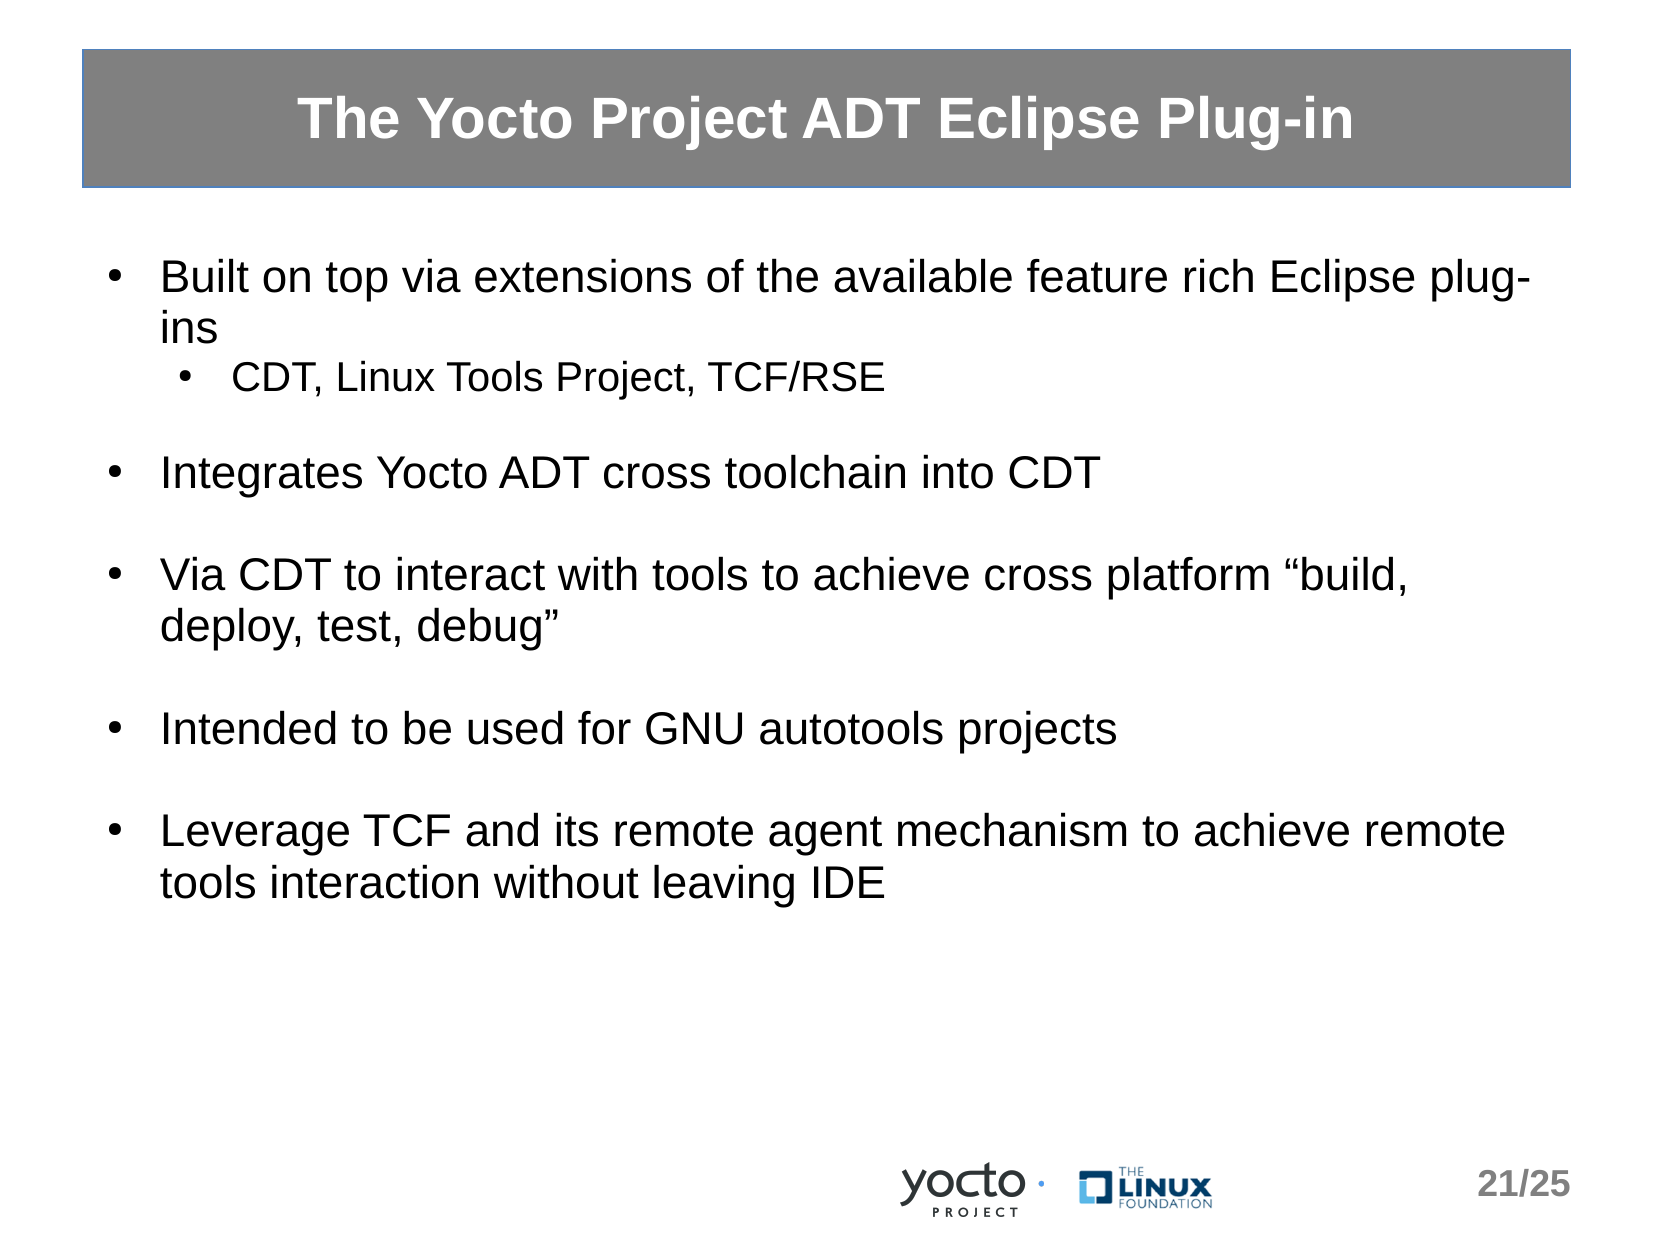

# The Yocto Project ADT Eclipse Plug-in
Built on top via extensions of the available feature rich Eclipse plug-ins
CDT, Linux Tools Project, TCF/RSE
Integrates Yocto ADT cross toolchain into CDT
Via CDT to interact with tools to achieve cross platform “build, deploy, test, debug”
Intended to be used for GNU autotools projects
Leverage TCF and its remote agent mechanism to achieve remote tools interaction without leaving IDE
21